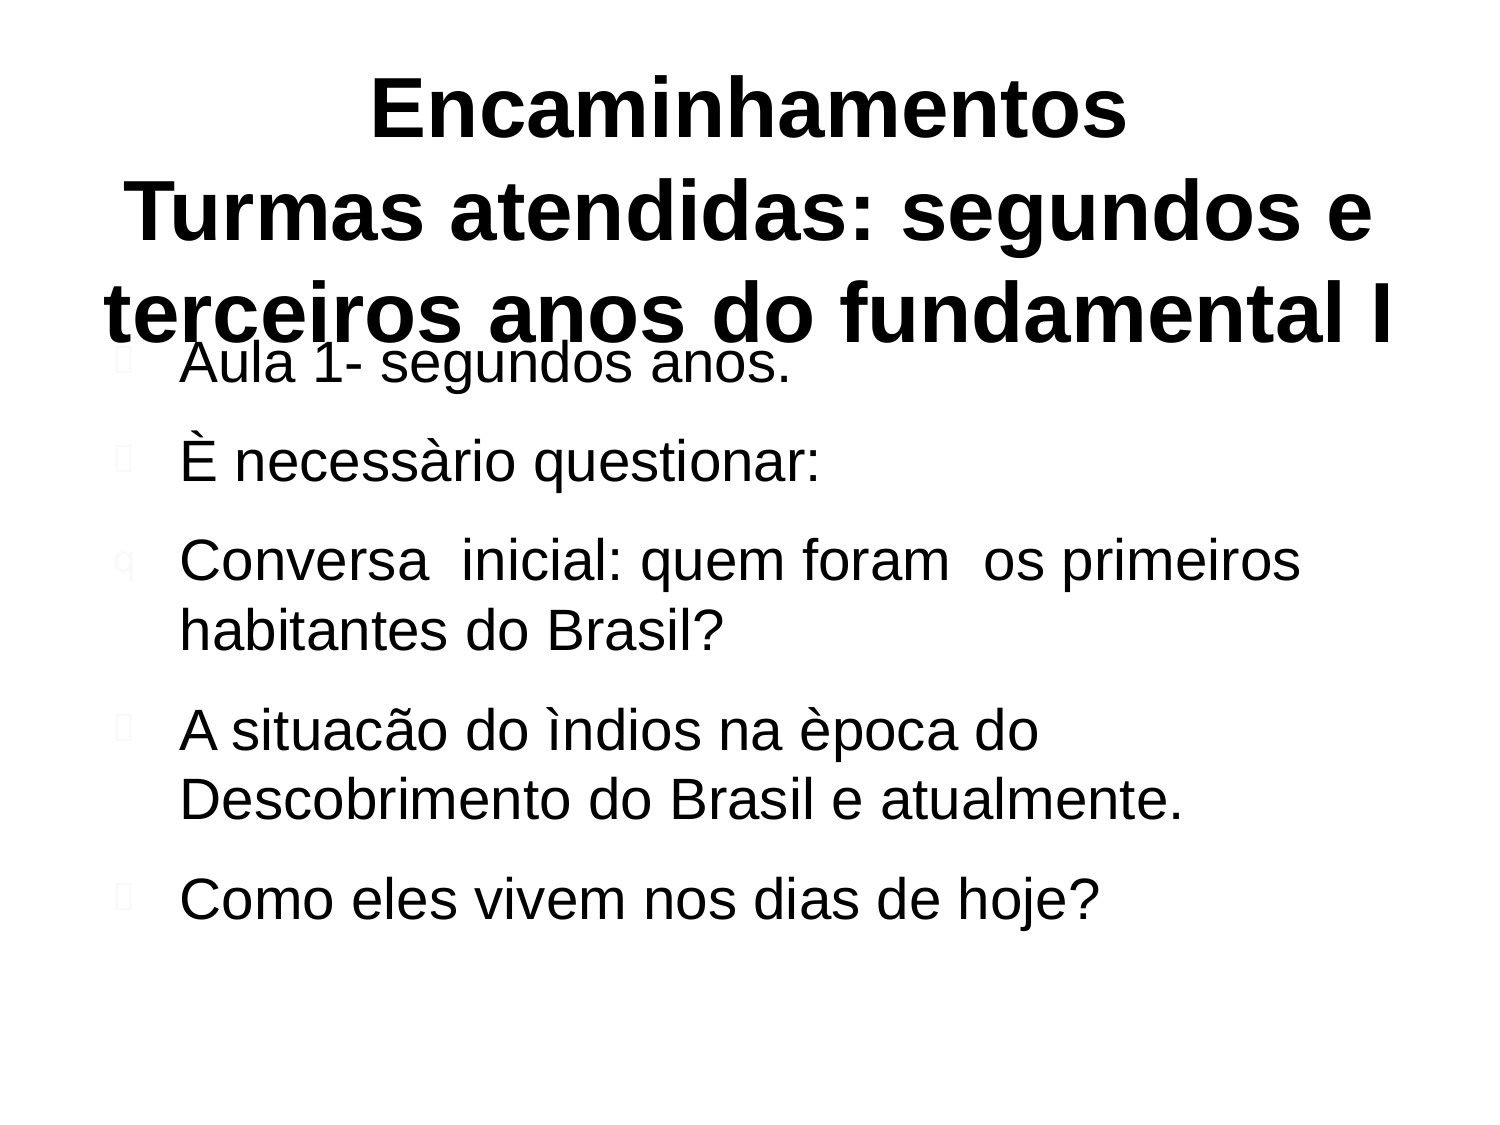

# Encaminhamentos Turmas atendidas: segundos e terceiros anos do fundamental I
Aula 1- segundos anos.
È necessàrio questionar:
Conversa inicial: quem foram os primeiros habitantes do Brasil?
A situacão do ìndios na època do Descobrimento do Brasil e atualmente.
Como eles vivem nos dias de hoje?